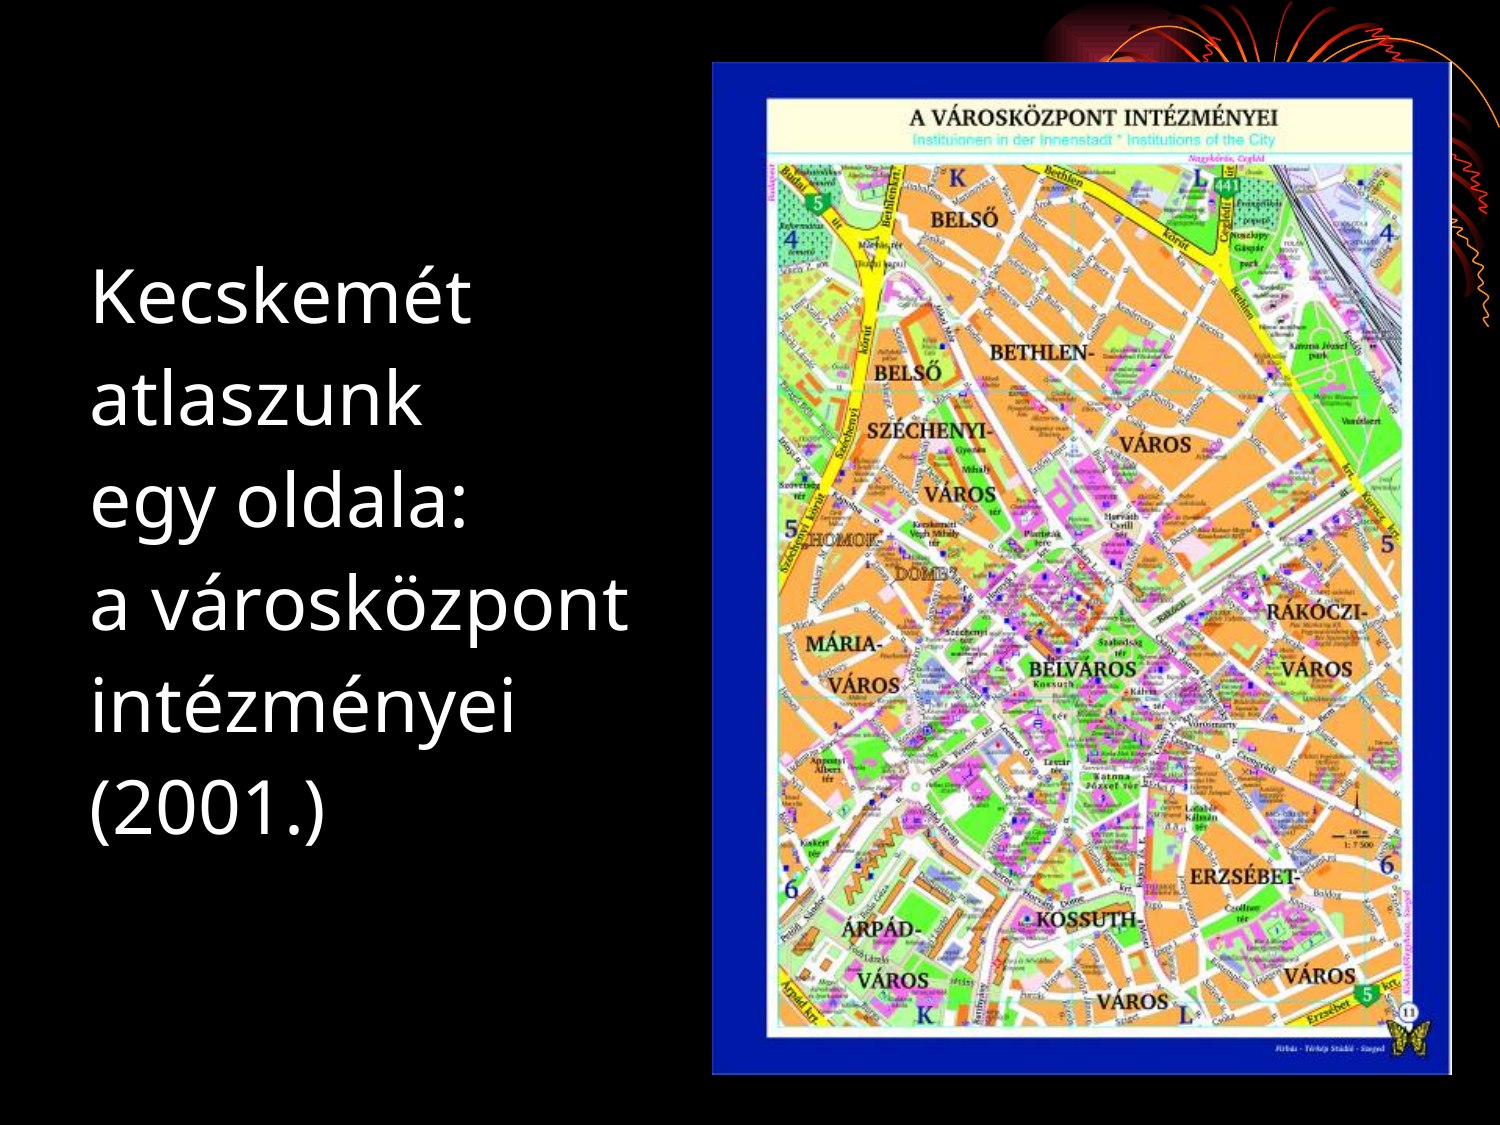

# Kecskemét atlaszunk egy oldala: a városközpont intézményei (2001.)